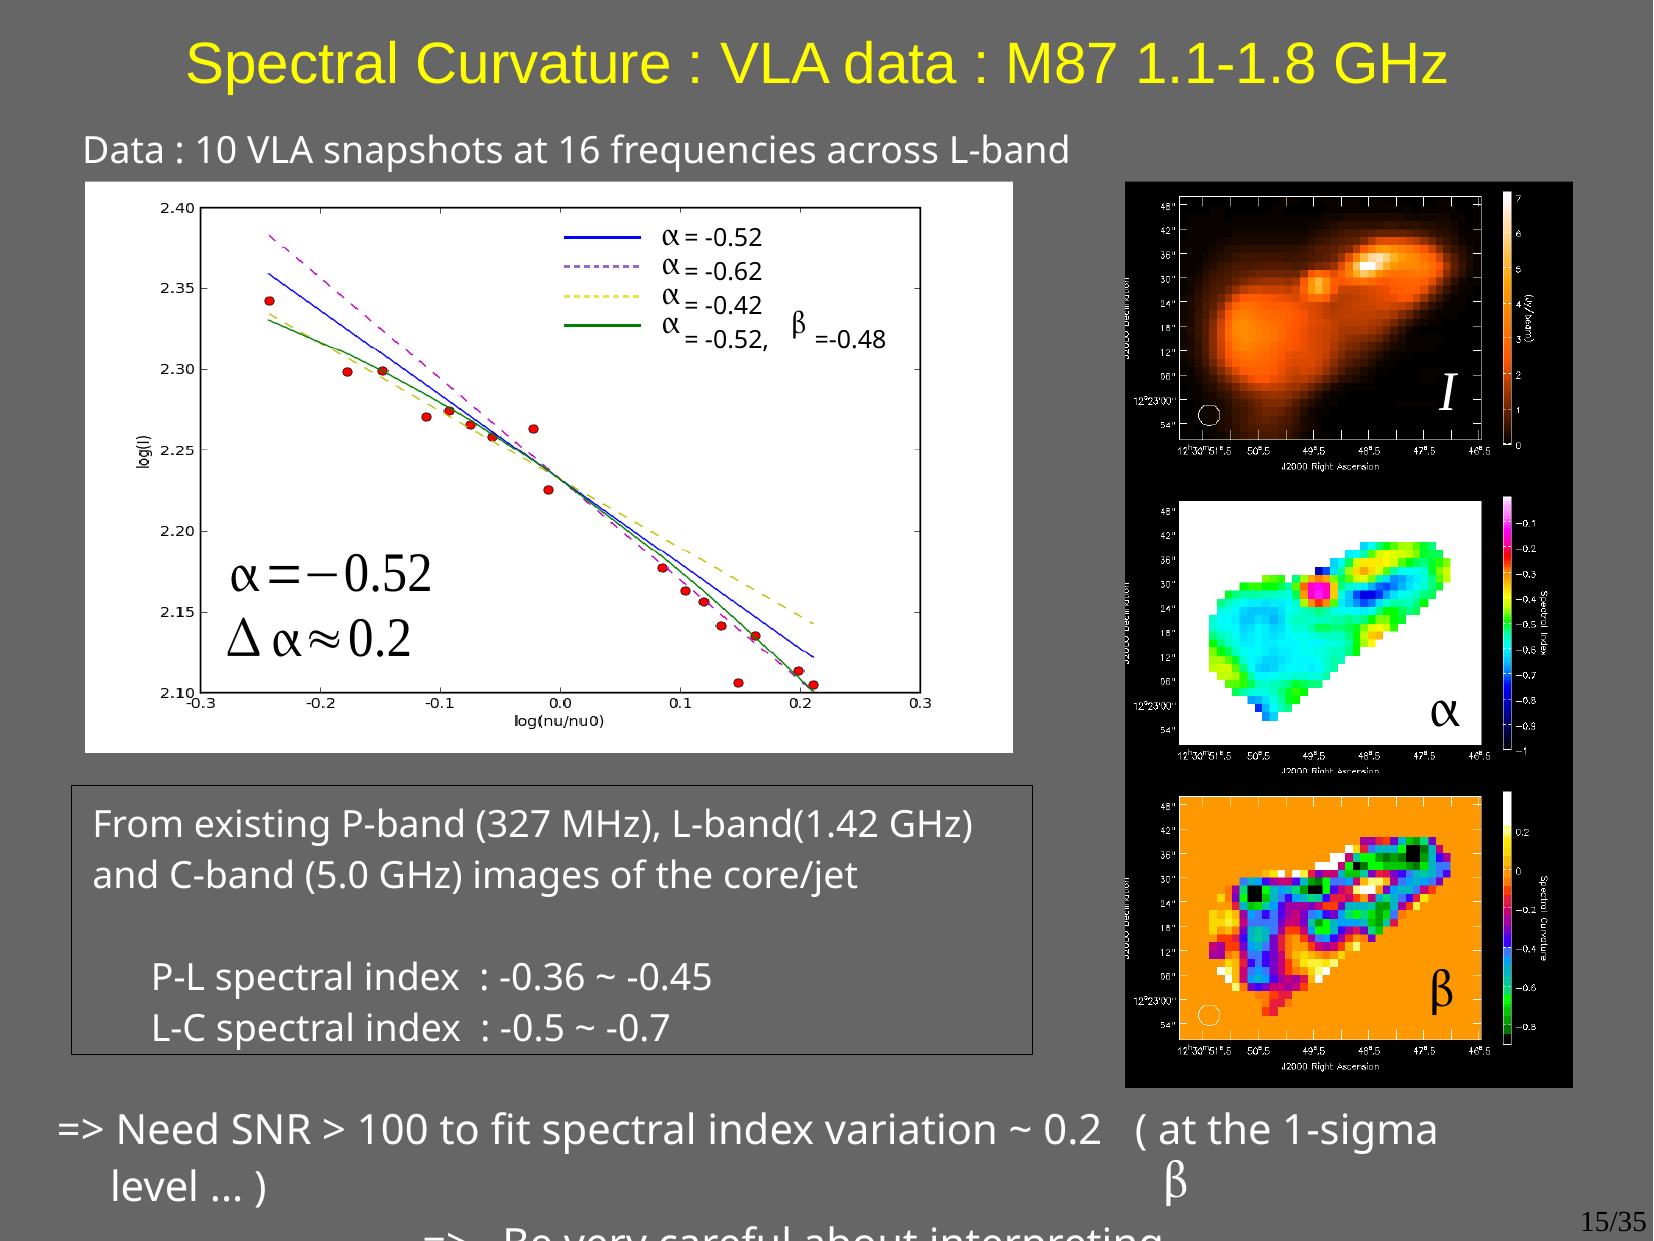

# Spectral Curvature : VLA data : M87 1.1-1.8 GHz
Data : 10 VLA snapshots at 16 frequencies across L-band
 = -0.52
 = -0.62
 = -0.42
 = -0.52, =-0.48
From existing P-band (327 MHz), L-band(1.42 GHz)
and C-band (5.0 GHz) images of the core/jet
 P-L spectral index : -0.36 ~ -0.45
 L-C spectral index : -0.5 ~ -0.7
=> Need SNR > 100 to fit spectral index variation ~ 0.2 ( at the 1-sigma level ... )
 => Be very careful about interpreting
15